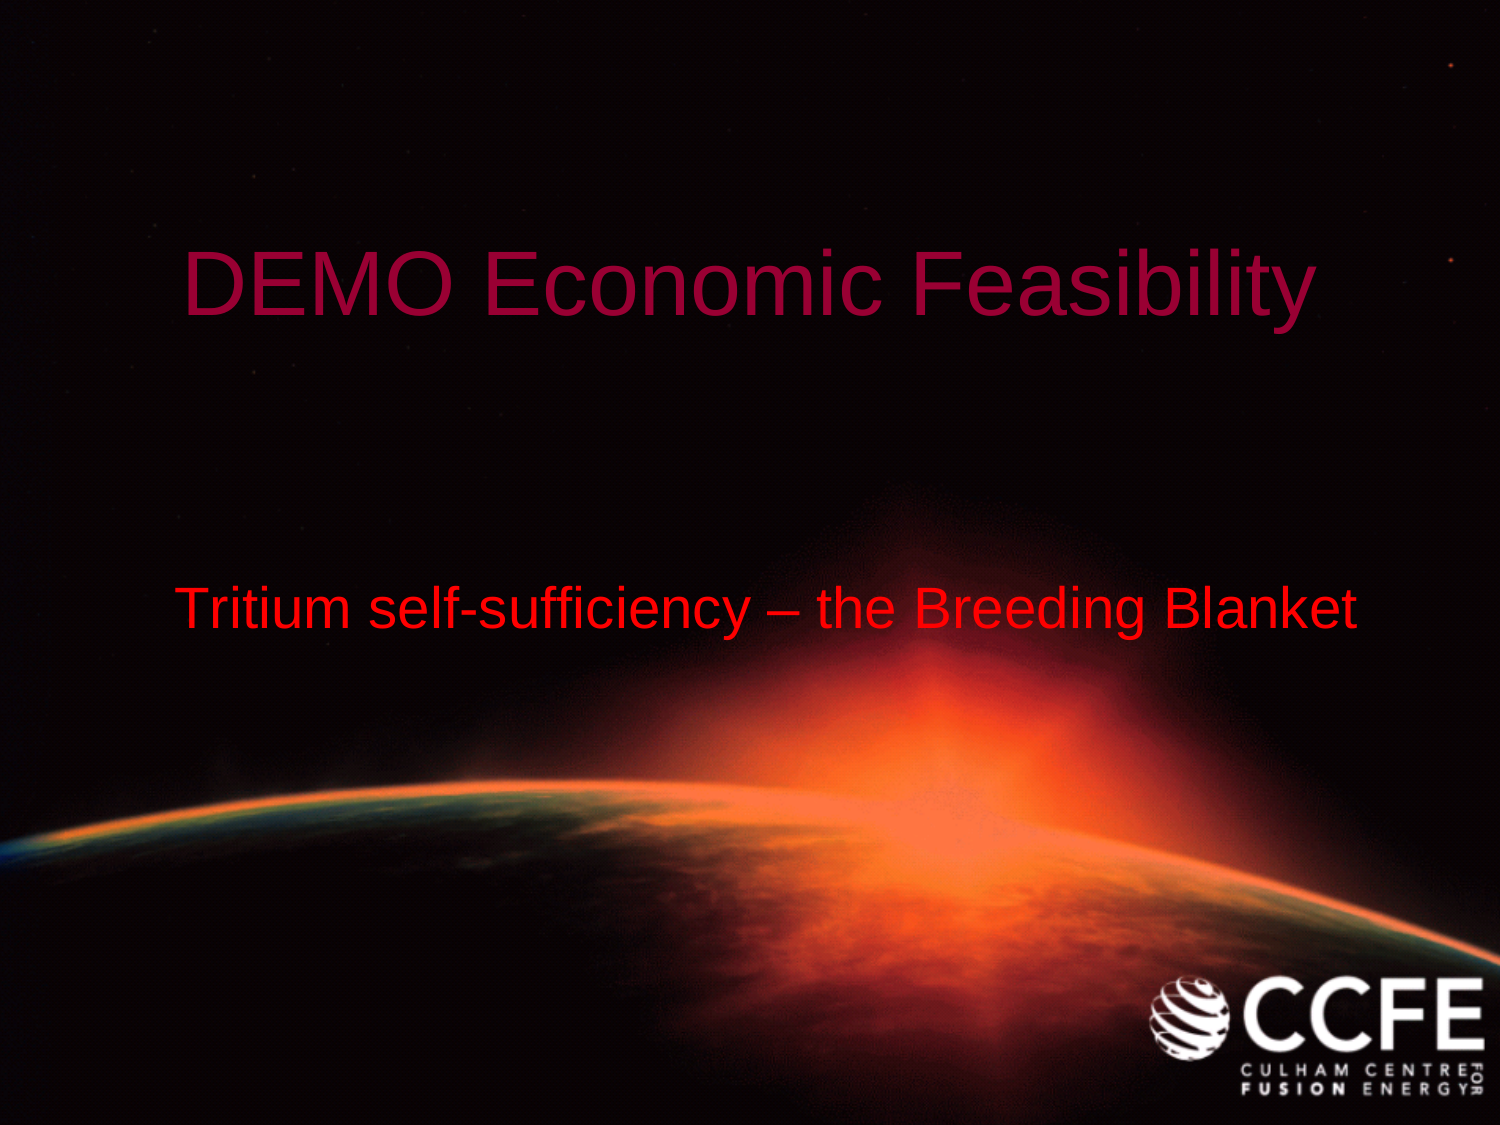

DEMO Economic Feasibility
Tritium self-sufficiency – the Breeding Blanket